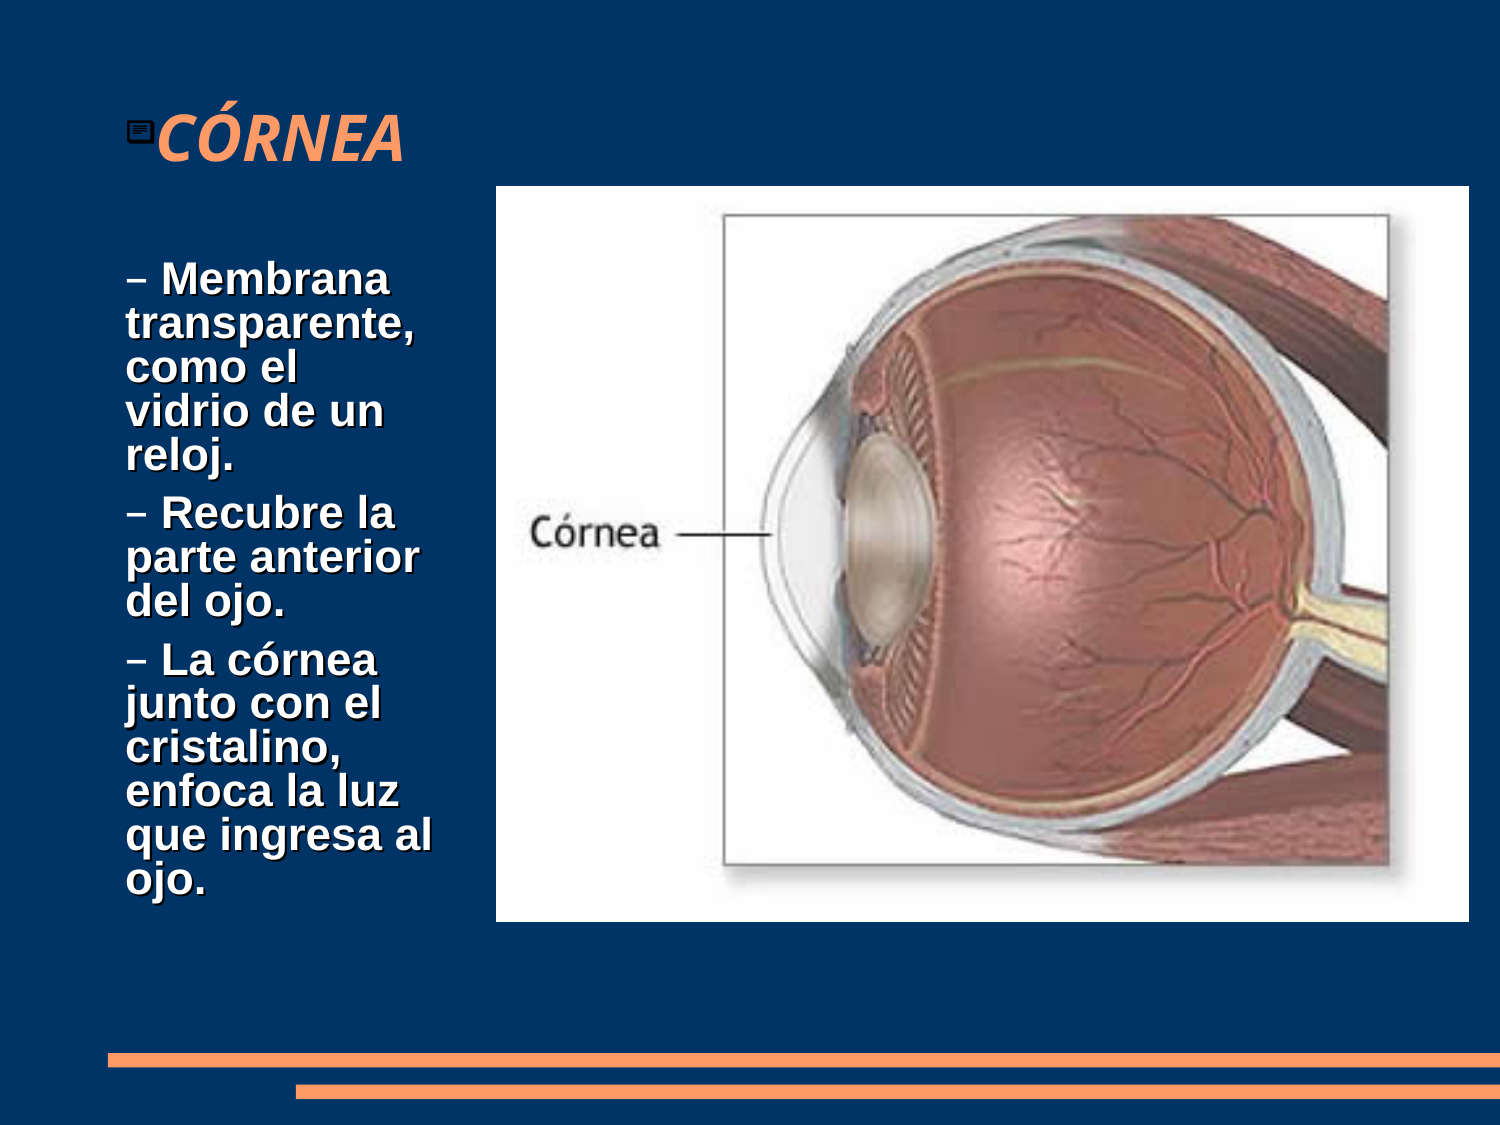

# CÓRNEA
 Membrana transparente, como el vidrio de un reloj.
 Recubre la parte anterior del ojo.
 La córnea junto con el cristalino, enfoca la luz que ingresa al ojo.